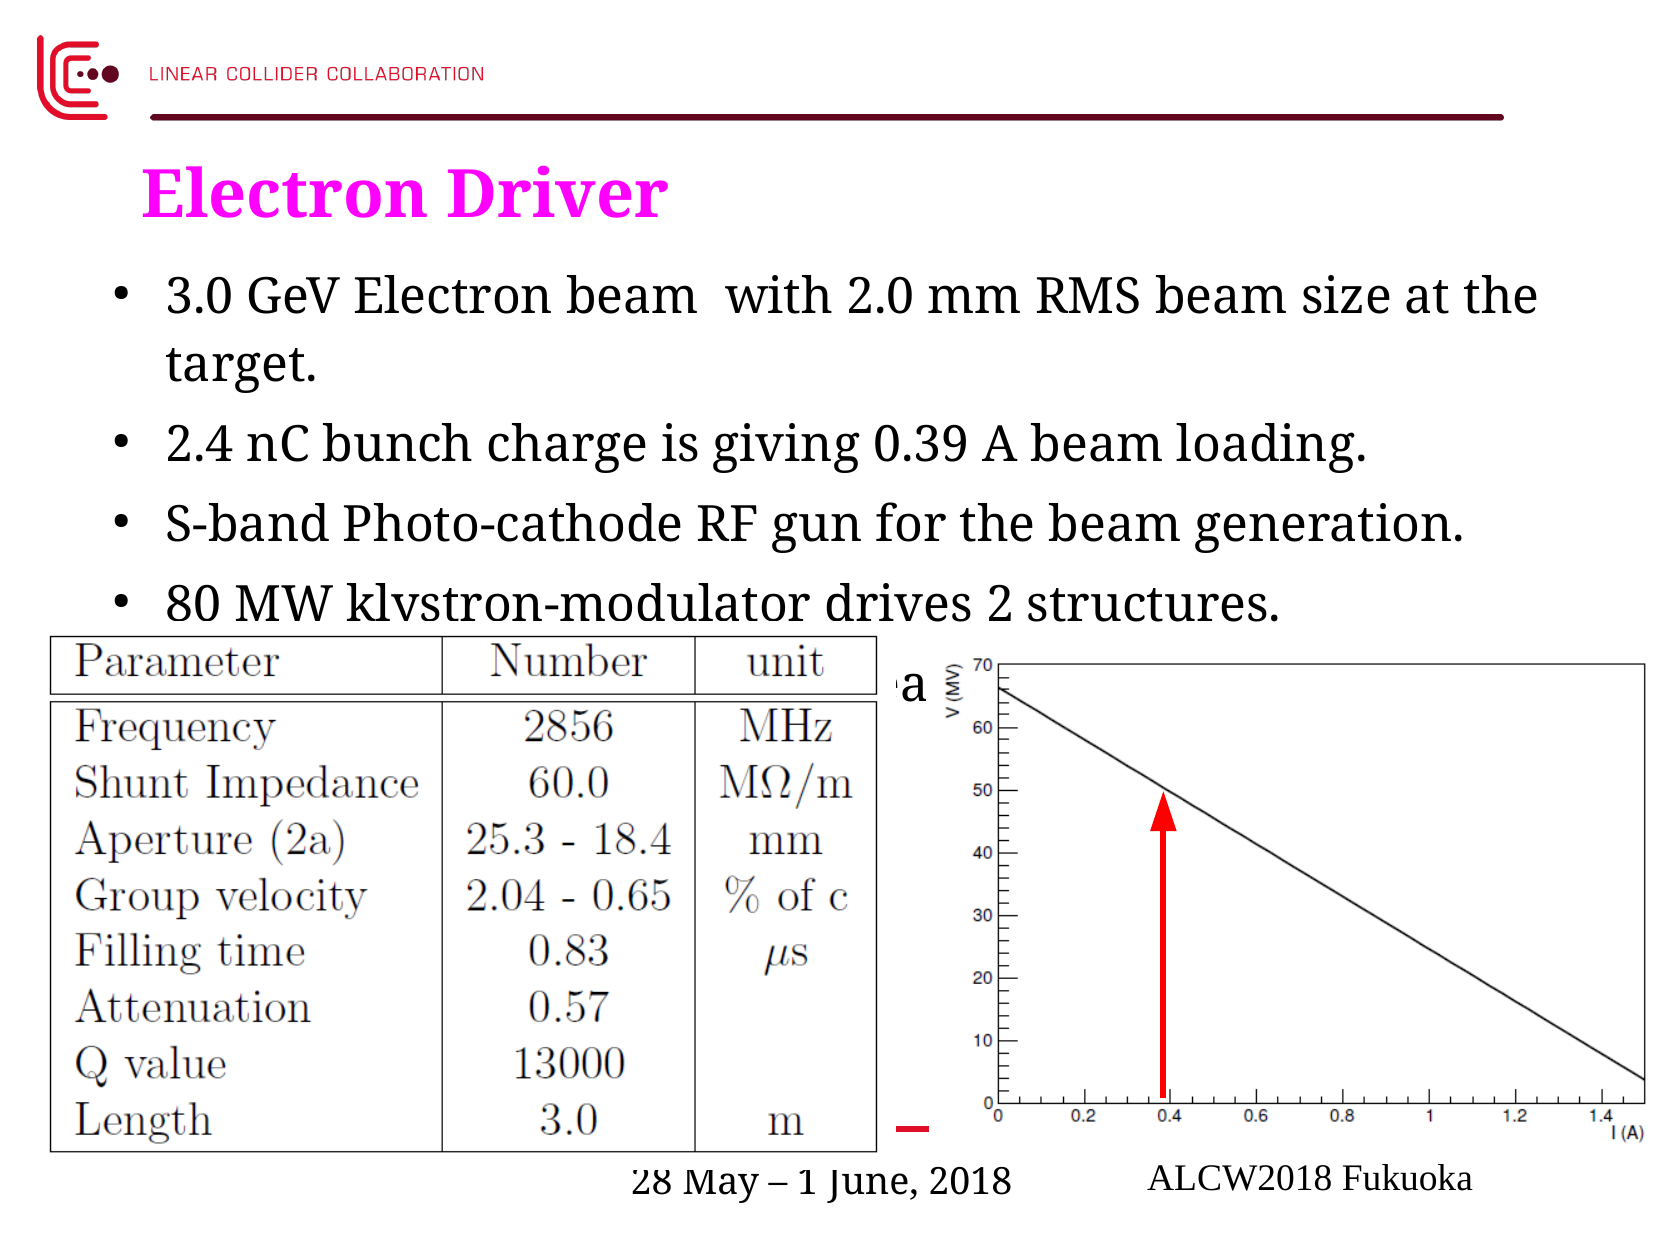

# Electron Driver
3.0 GeV Electron beam with 2.0 mm RMS beam size at the target.
2.4 nC bunch charge is giving 0.39 A beam loading.
S-band Photo-cathode RF gun for the beam generation.
80 MW klystron-modulator drives 2 structures.
The effective input power for each tube is 36 MW. 50 MV/tube.